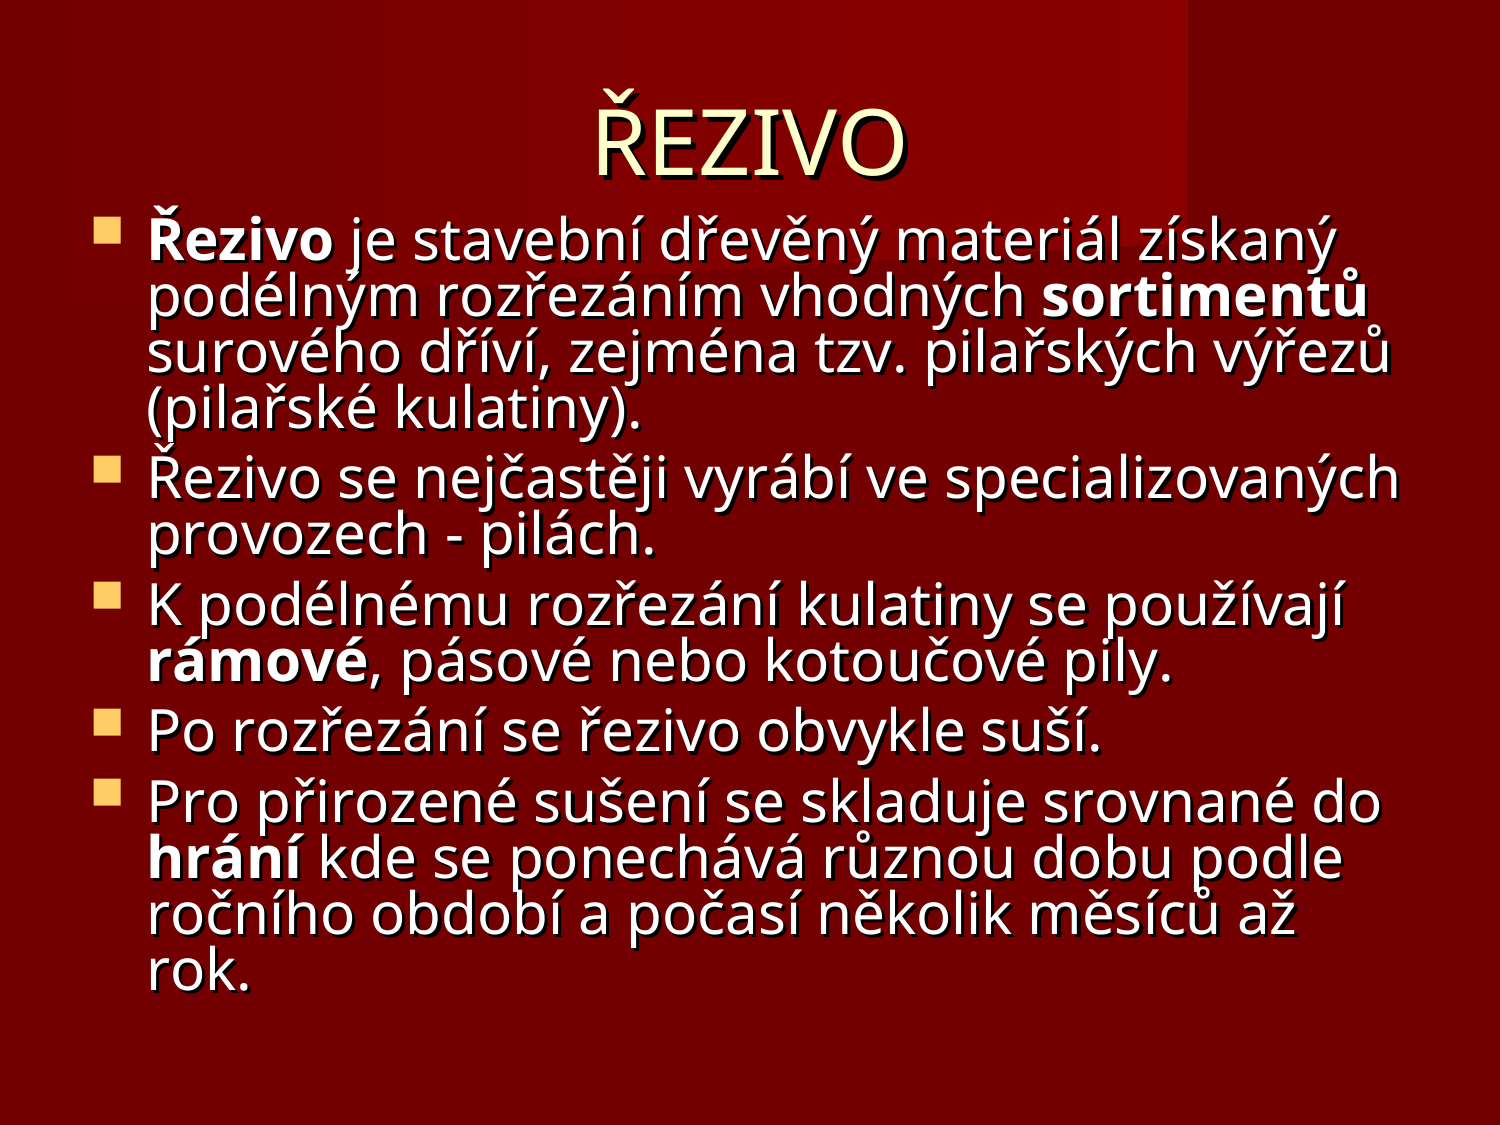

# ŘEZIVO
Řezivo je stavební dřevěný materiál získaný podélným rozřezáním vhodných sortimentů surového dříví, zejména tzv. pilařských výřezů (pilařské kulatiny).
Řezivo se nejčastěji vyrábí ve specializovaných provozech - pilách.
K podélnému rozřezání kulatiny se používají rámové, pásové nebo kotoučové pily.
Po rozřezání se řezivo obvykle suší.
Pro přirozené sušení se skladuje srovnané do hrání kde se ponechává různou dobu podle ročního období a počasí několik měsíců až rok.